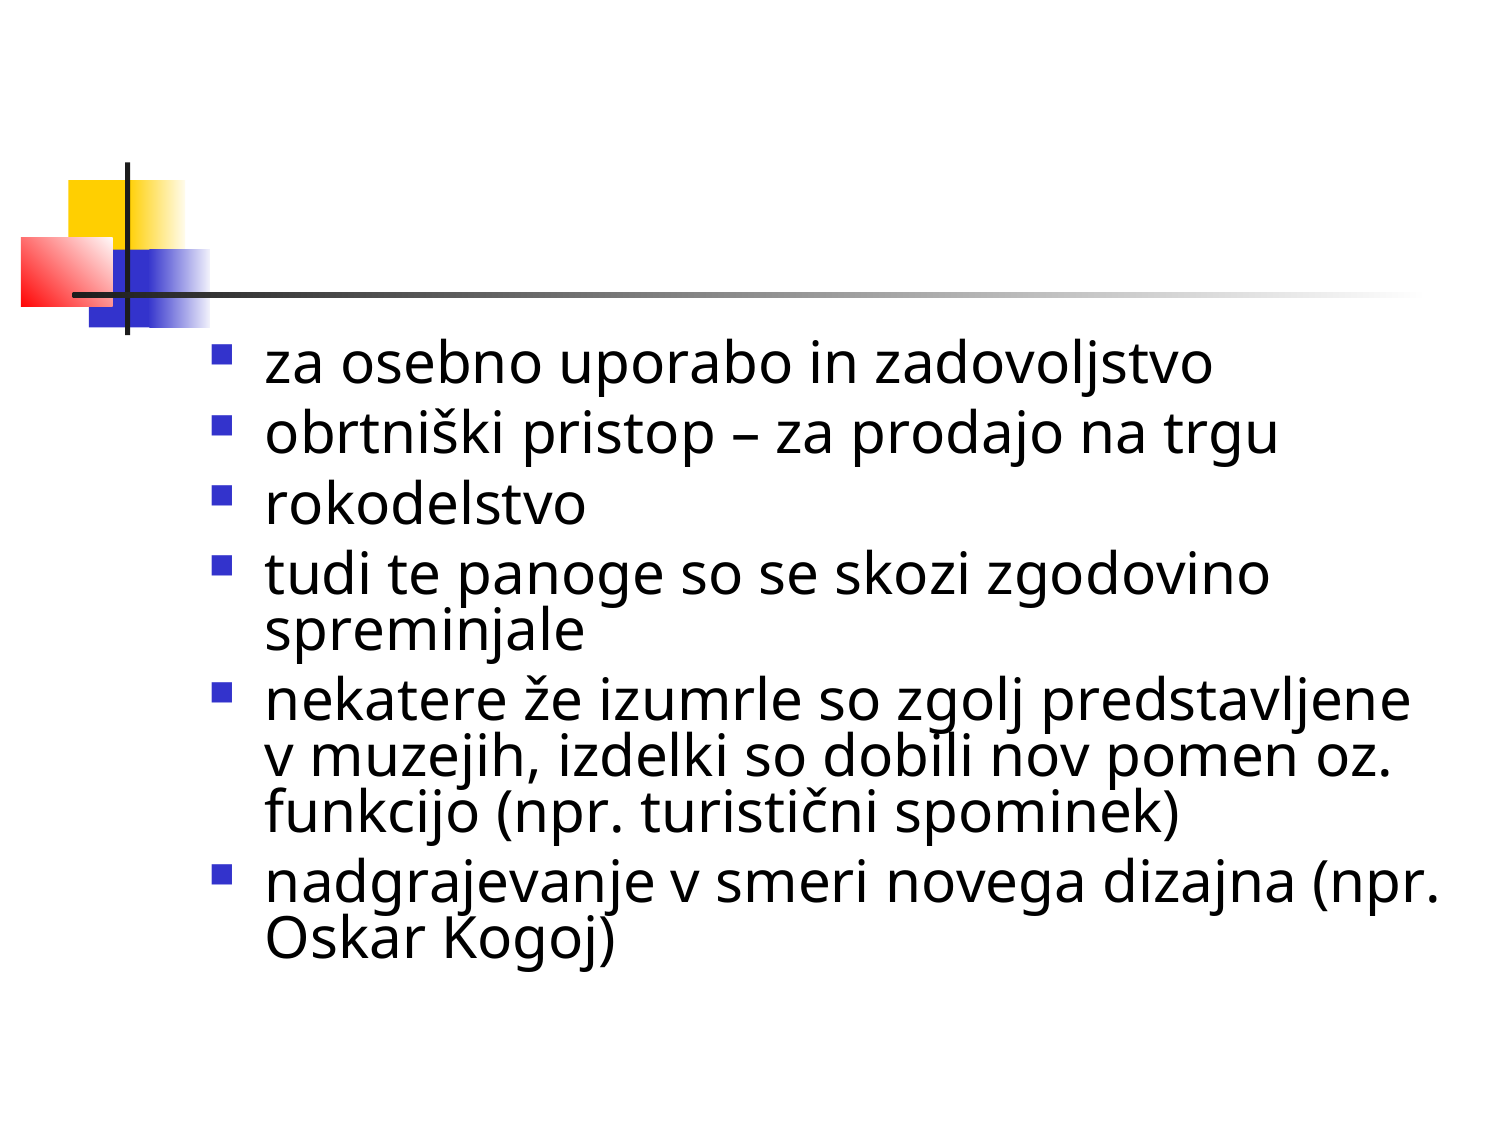

#
za osebno uporabo in zadovoljstvo
obrtniški pristop – za prodajo na trgu
rokodelstvo
tudi te panoge so se skozi zgodovino spreminjale
nekatere že izumrle so zgolj predstavljene v muzejih, izdelki so dobili nov pomen oz. funkcijo (npr. turistični spominek)
nadgrajevanje v smeri novega dizajna (npr. Oskar Kogoj)